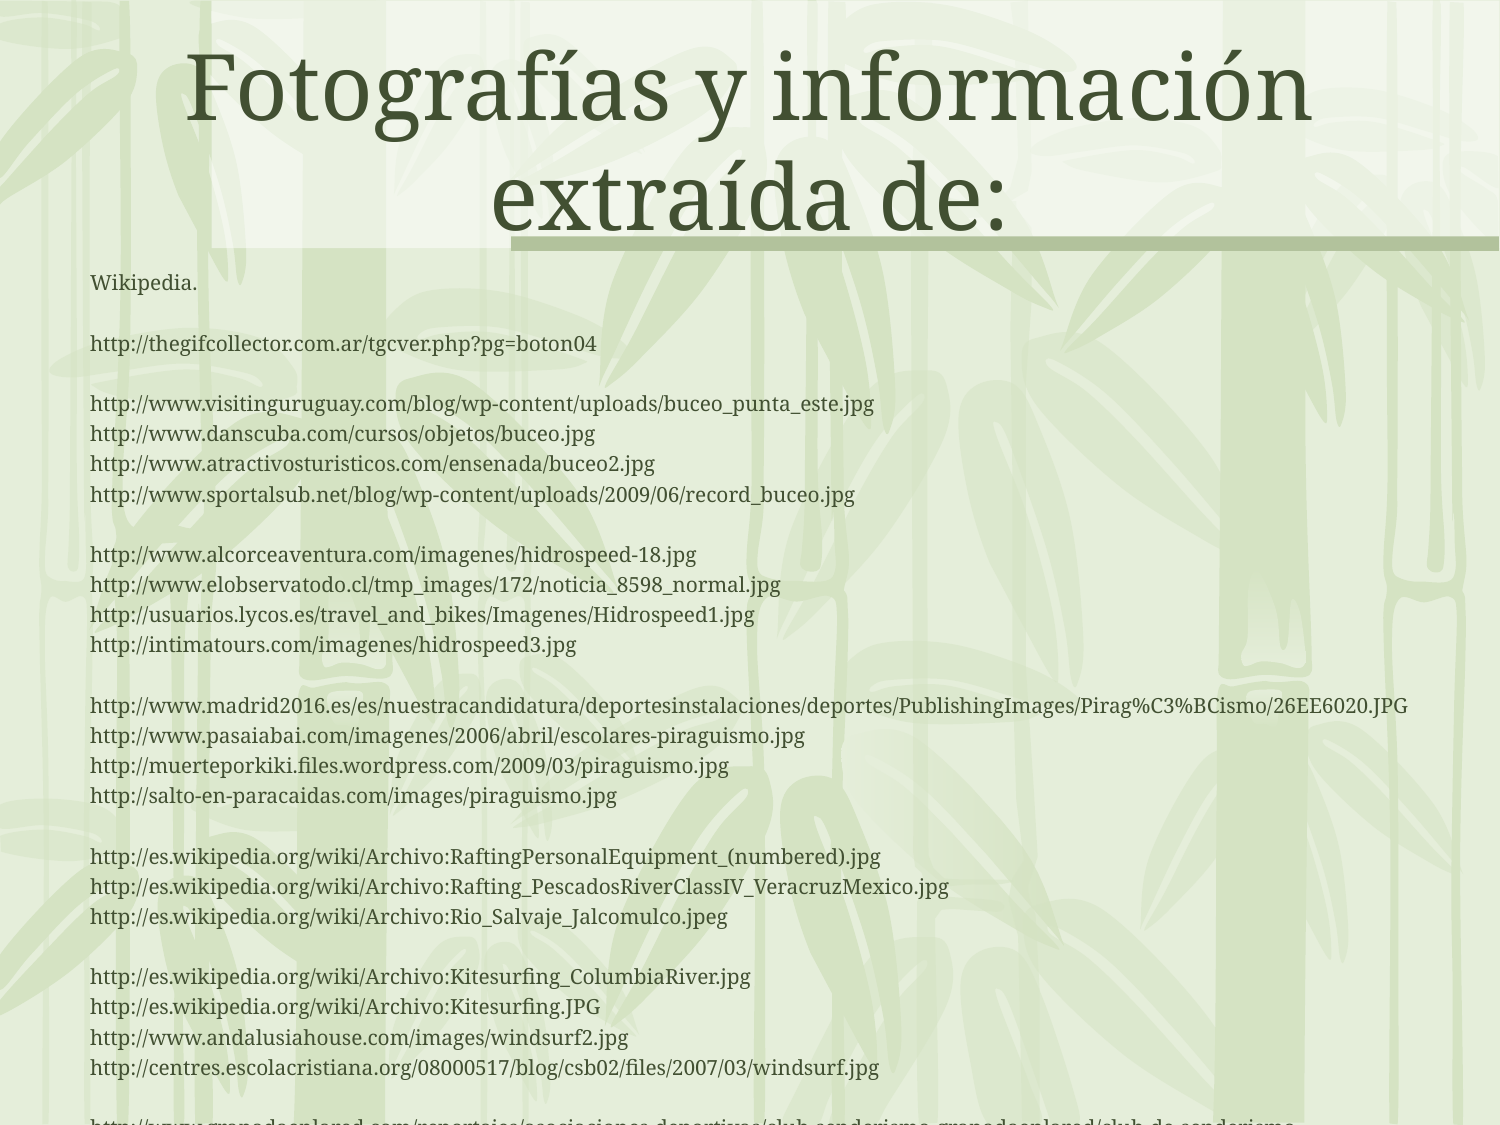

# Fotografías y información extraída de:
Wikipedia.
http://thegifcollector.com.ar/tgcver.php?pg=boton04
http://www.visitinguruguay.com/blog/wp-content/uploads/buceo_punta_este.jpg
http://www.danscuba.com/cursos/objetos/buceo.jpg
http://www.atractivosturisticos.com/ensenada/buceo2.jpg
http://www.sportalsub.net/blog/wp-content/uploads/2009/06/record_buceo.jpg
http://www.alcorceaventura.com/imagenes/hidrospeed-18.jpg
http://www.elobservatodo.cl/tmp_images/172/noticia_8598_normal.jpg
http://usuarios.lycos.es/travel_and_bikes/Imagenes/Hidrospeed1.jpg
http://intimatours.com/imagenes/hidrospeed3.jpg
http://www.madrid2016.es/es/nuestracandidatura/deportesinstalaciones/deportes/PublishingImages/Pirag%C3%BCismo/26EE6020.JPG
http://www.pasaiabai.com/imagenes/2006/abril/escolares-piraguismo.jpg
http://muerteporkiki.files.wordpress.com/2009/03/piraguismo.jpg
http://salto-en-paracaidas.com/images/piraguismo.jpg
http://es.wikipedia.org/wiki/Archivo:RaftingPersonalEquipment_(numbered).jpg
http://es.wikipedia.org/wiki/Archivo:Rafting_PescadosRiverClassIV_VeracruzMexico.jpg
http://es.wikipedia.org/wiki/Archivo:Rio_Salvaje_Jalcomulco.jpeg
http://es.wikipedia.org/wiki/Archivo:Kitesurfing_ColumbiaRiver.jpg
http://es.wikipedia.org/wiki/Archivo:Kitesurfing.JPG
http://www.andalusiahouse.com/images/windsurf2.jpg
http://centres.escolacristiana.org/08000517/blog/csb02/files/2007/03/windsurf.jpg
http://www.granadaenlared.com/reportajes/asociaciones-deportivas/club-senderismo-granadaenlared/club-de-senderismo-granadaenlared-22.htm
http://es.wikipedia.org/wiki/Archivo:Senderismo-GR-11-Prineos.jpg
http://www.educa.madrid.org/web/ies.santamarca.madrid/Brujula.jpg
http://www.nordicomonachil.com/img/LPO2.jpg
http://spanish.natystravelcusco.com/admin/images/mountainbikes.jpg
http://www.perucuzco.com/lastunas/images/bicicleta.jpg
http://cantabriaenbici.es/nosotros.jpg
http://www.infoaventura.com/fotos/mtb.jpg
http://es.wikipedia.org/wiki/Archivo:Rock_wall.JPG
http://blogs.ua.es/pedroortega/files/2007/10/escalada1.jpg
http://oposicionesextremadura.files.wordpress.com/2009/03/escalada.jpg
http://www.gestiondeideas.com/aventura/imagenes/escalada.jpg
http://upload.wikimedia.org/wikipedia/commons/3/3f/Equipo_para_v%C3%ADa_ferrata.jpg
http://www.luz.org/automne_modules_files/standard/public/p313_230a4ed334cb88b0ac0ce58ee0ac1f6dVia_Ferrata.jpg
http://www.w-o-w.com/blog/uploaded_images/via-ferrata-vigneaux-(25)-742872.JPG
http://shop.durbuyadventure.be/images/via-ferrata.jpg
http://es.wikipedia.org/wiki/Archivo:Mystery-canyon-001.jpg
http://www.alcorceaventura.com/imagenes/Furco_nive2.jpg
http://www.somoaventura.com/imagenesbd/reportajes/114120078468057300.jpg
http://www.cortijoelmembrillejo.com/descenso%20de%20barrancos.jpg
http://gsm.org.es/gsm/wp-content/subidas/2008/06/cueva-de-pano.jpg
http://www.turisleon.com/export/pics/Actividades_aventura/Espeleologia02.jpg
http://album.cuesta-arriba.es/albums/2005/espeleologia/39-espeleologia.jpg
http://rotativourbano5.files.wordpress.com/2008/10/11.jpg
http://www.cornejadegredos.es/images/volar/foto_aladelta02.jpg
http://ecoturismoenveracruz.com/images/aladelta.jpg
http://blogs.eldiariomontanes.es/blogfiles/caminodeitaka-com/133619_faq2.jpg
http://www.acanomas.com/images/reglamentos/alad03.jpg
http://es.wikipedia.org/wiki/Archivo:Hanggliding03042006.JPG
http://es.wikipedia.org/wiki/Archivo:GloboAerostaticoAerostato.jpg
http://es.wikipedia.org/wiki/Archivo:Foto_globo_Boreal_1_y_2._Vuelo_pasajeros.jpg
http://enkezt.files.wordpress.com/2009/03/paracaidismo.jpg
http://www.saladeespera.com.ve/wordpress/wp-content/uploads/2008/02/cyr_paracaidismo_003.jpg
http://www.clublijarsur.org/Portals/0/socios/sh100_b.jpg
http://elsotanodelconocimiento.files.wordpress.com/2007/11/paracaidas1.jpg
http://wings.avkids.com/Book/Vehicles/Images/parachute.gif
http://es.wikipedia.org/wiki/Archivo:Parahawking.jpg
http://es.wikipedia.org/wiki/Archivo:Piloto_despegando.jpg
http://touroffers.files.wordpress.com/2007/08/parapente.jpg